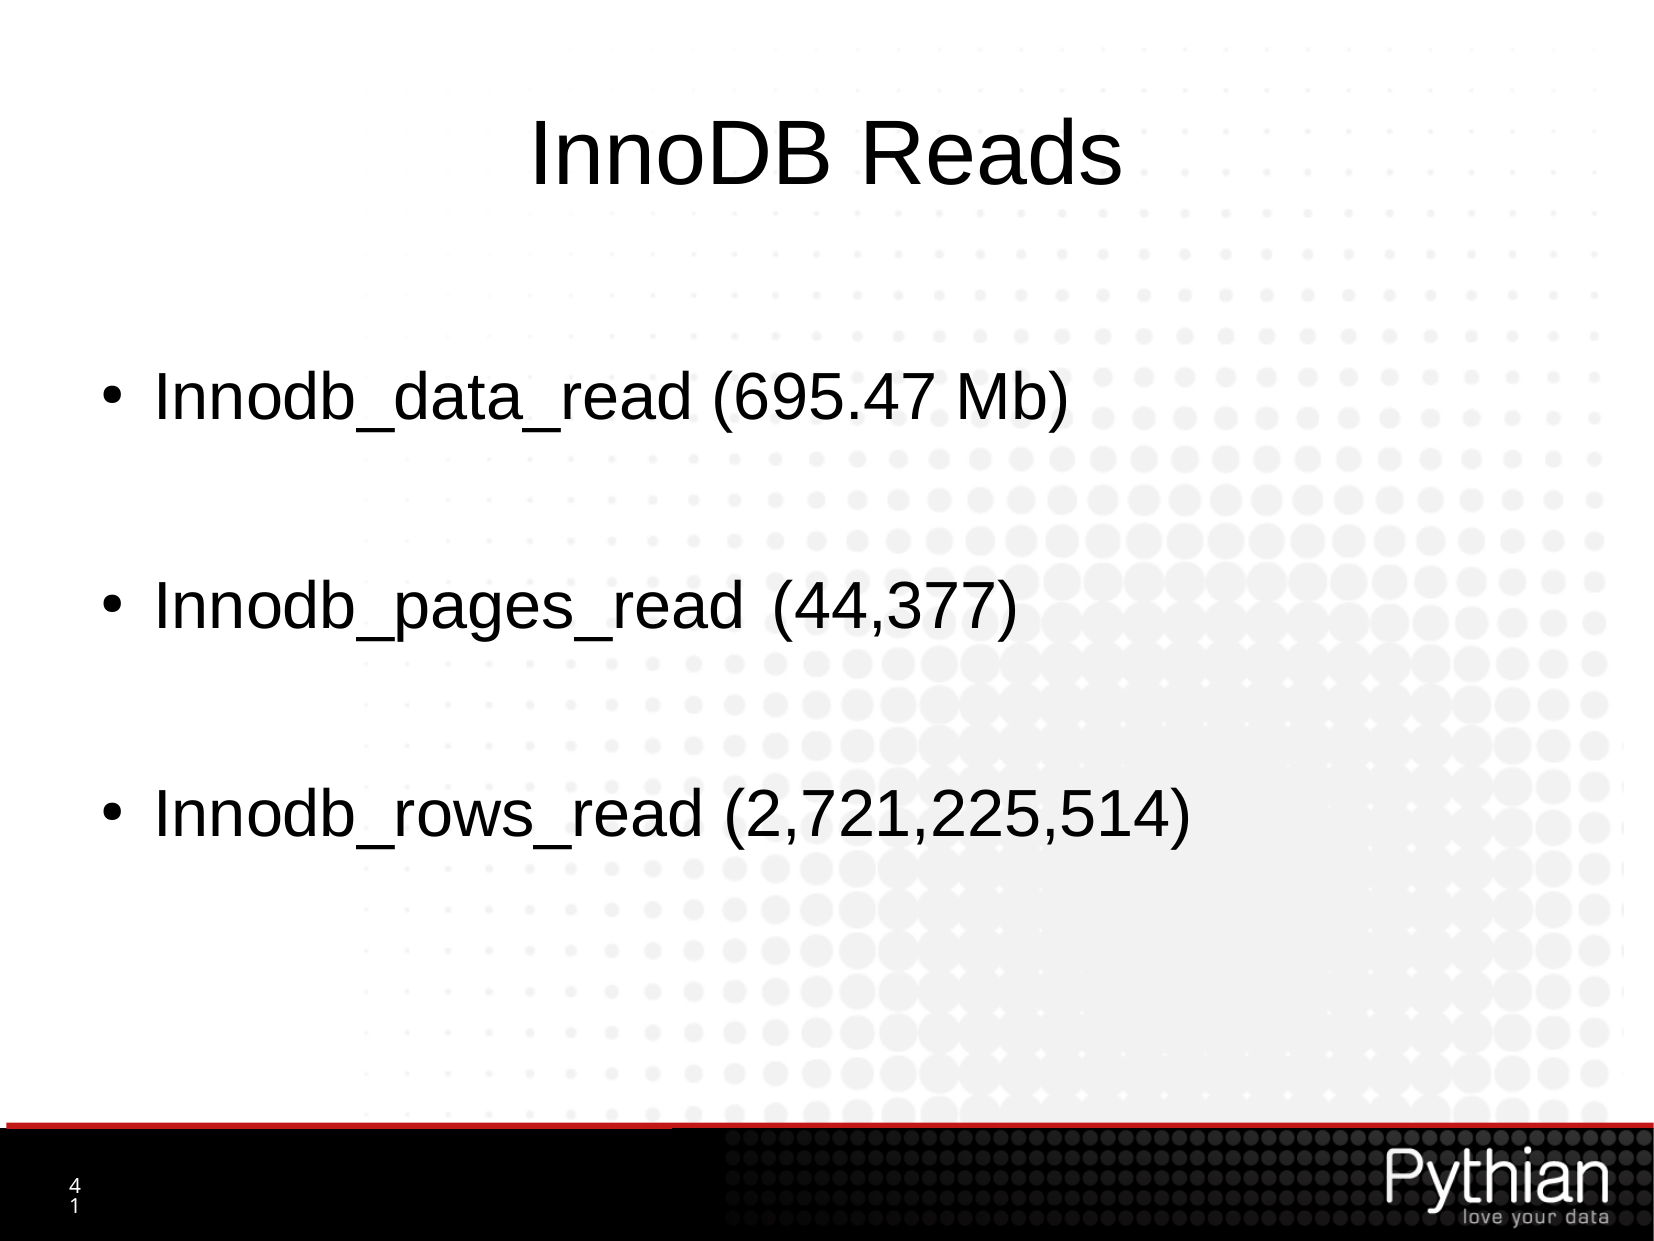

# InnoDB Reads
Innodb_data_read (695.47 Mb)
Innodb_pages_read	 (44,377)
Innodb_rows_read (2,721,225,514)